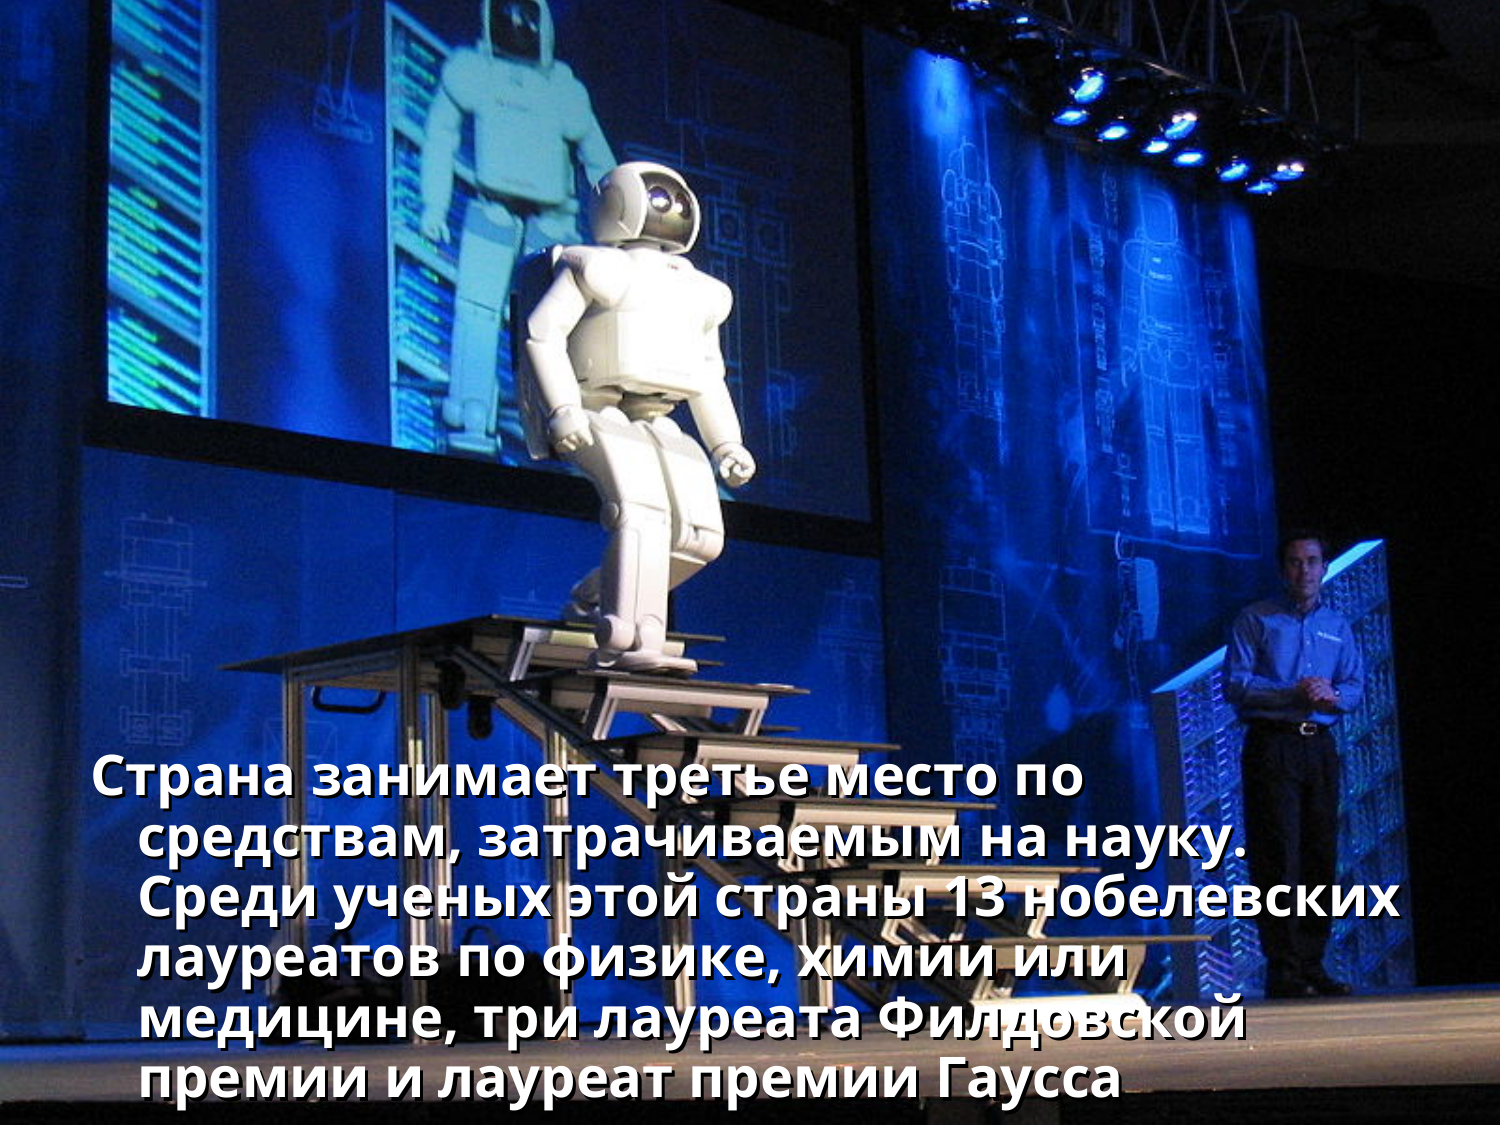

# Страна занимает третье место по средствам, затрачиваемым на науку. Среди ученых этой страны 13 нобелевских лауреатов по физике, химии или медицине, три лауреата Филдовской премии и лауреат премии Гаусса